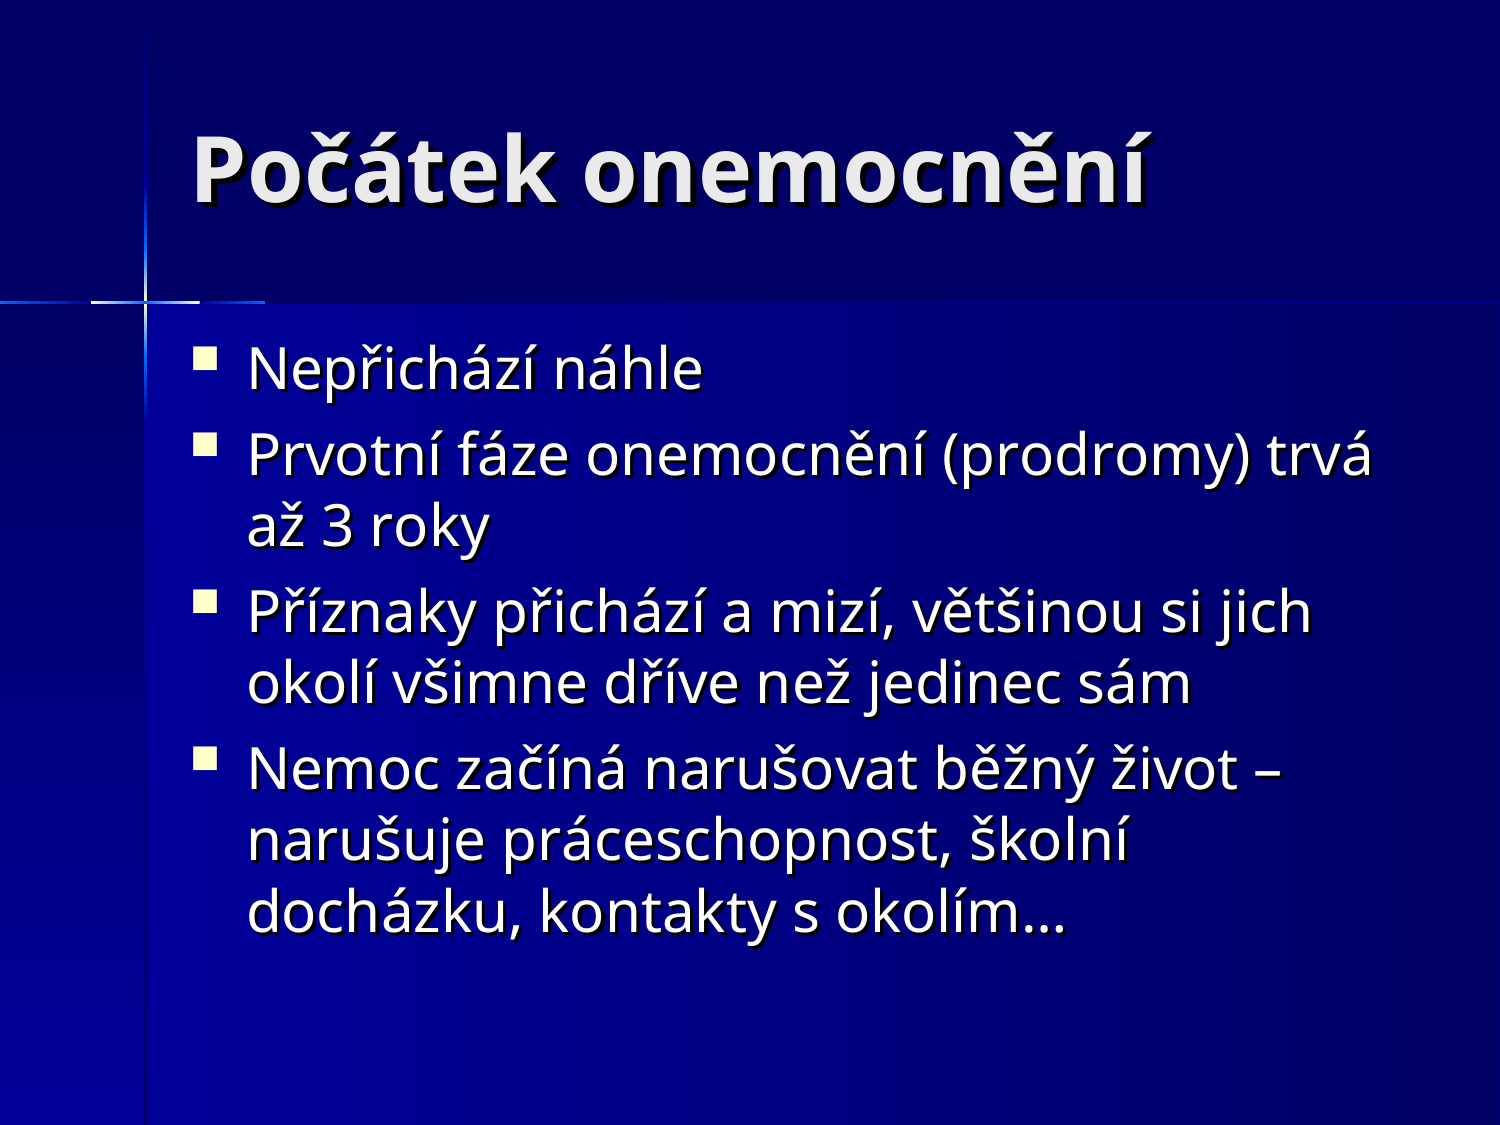

# Počátek onemocnění
Nepřichází náhle
Prvotní fáze onemocnění (prodromy) trvá
až 3 roky
Příznaky přichází a mizí, většinou si jich okolí všimne dříve než jedinec sám
Nemoc začíná narušovat běžný život – narušuje práceschopnost, školní docházku, kontakty s okolím…